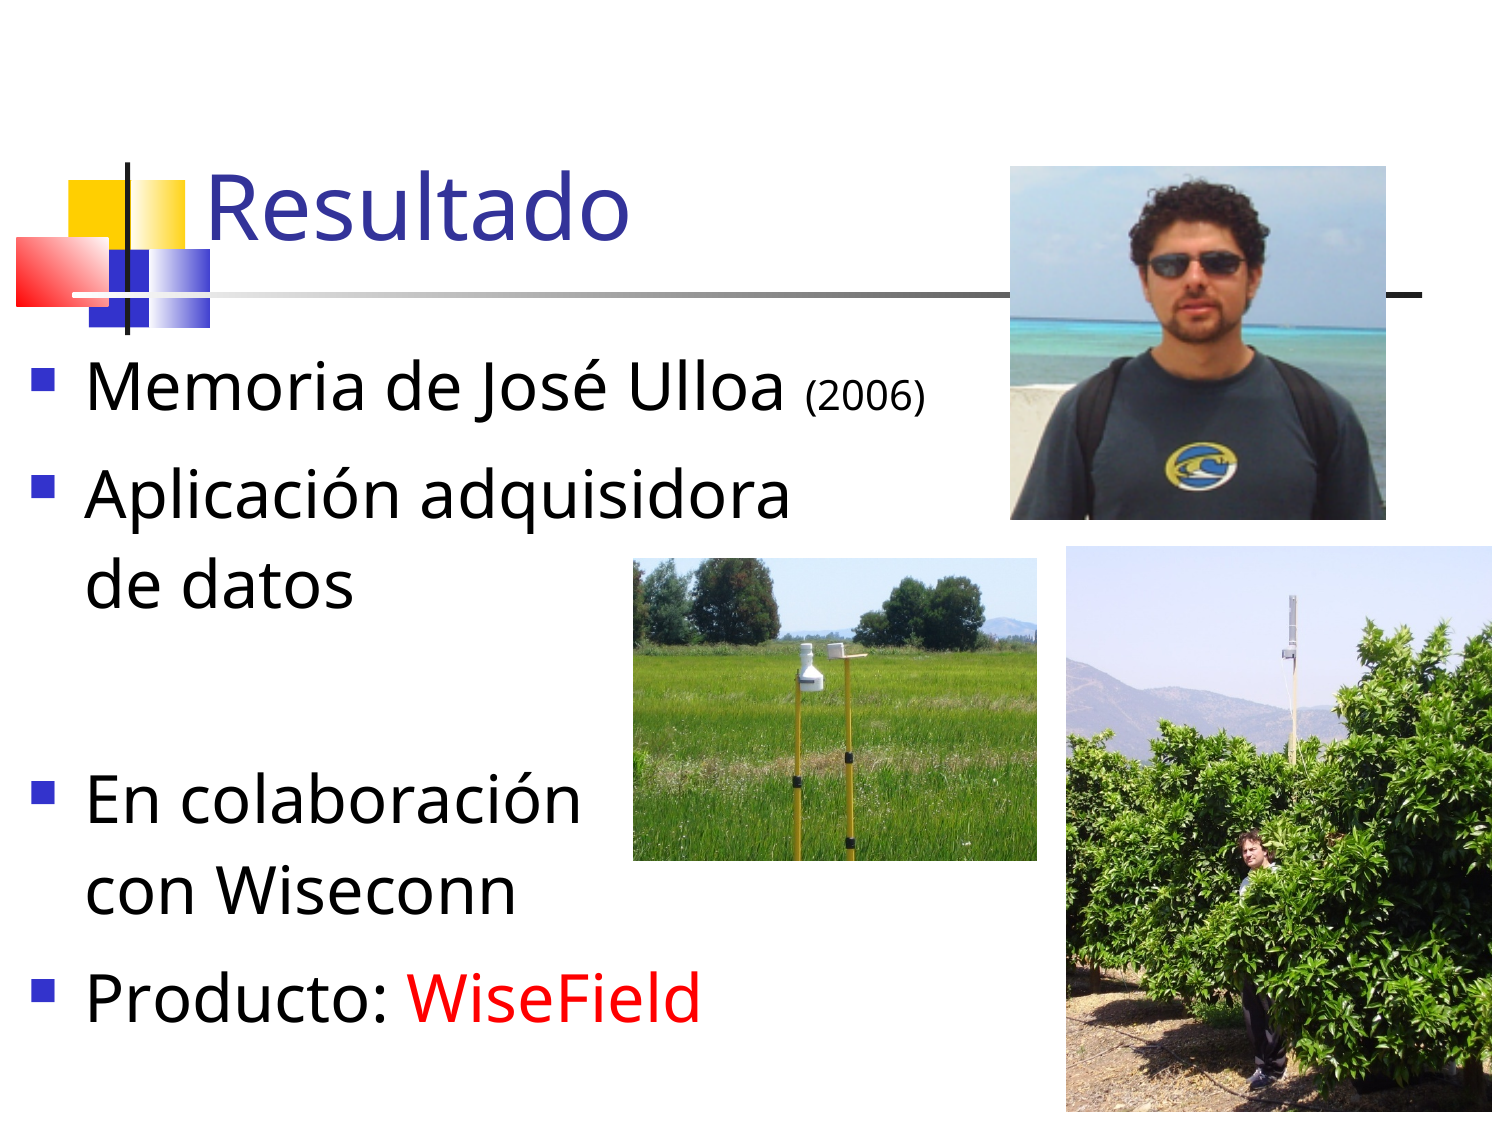

# Resultado
Memoria de José Ulloa (2006)
Aplicación adquisidora
de datos
En colaboración
con Wiseconn
Producto: WiseField